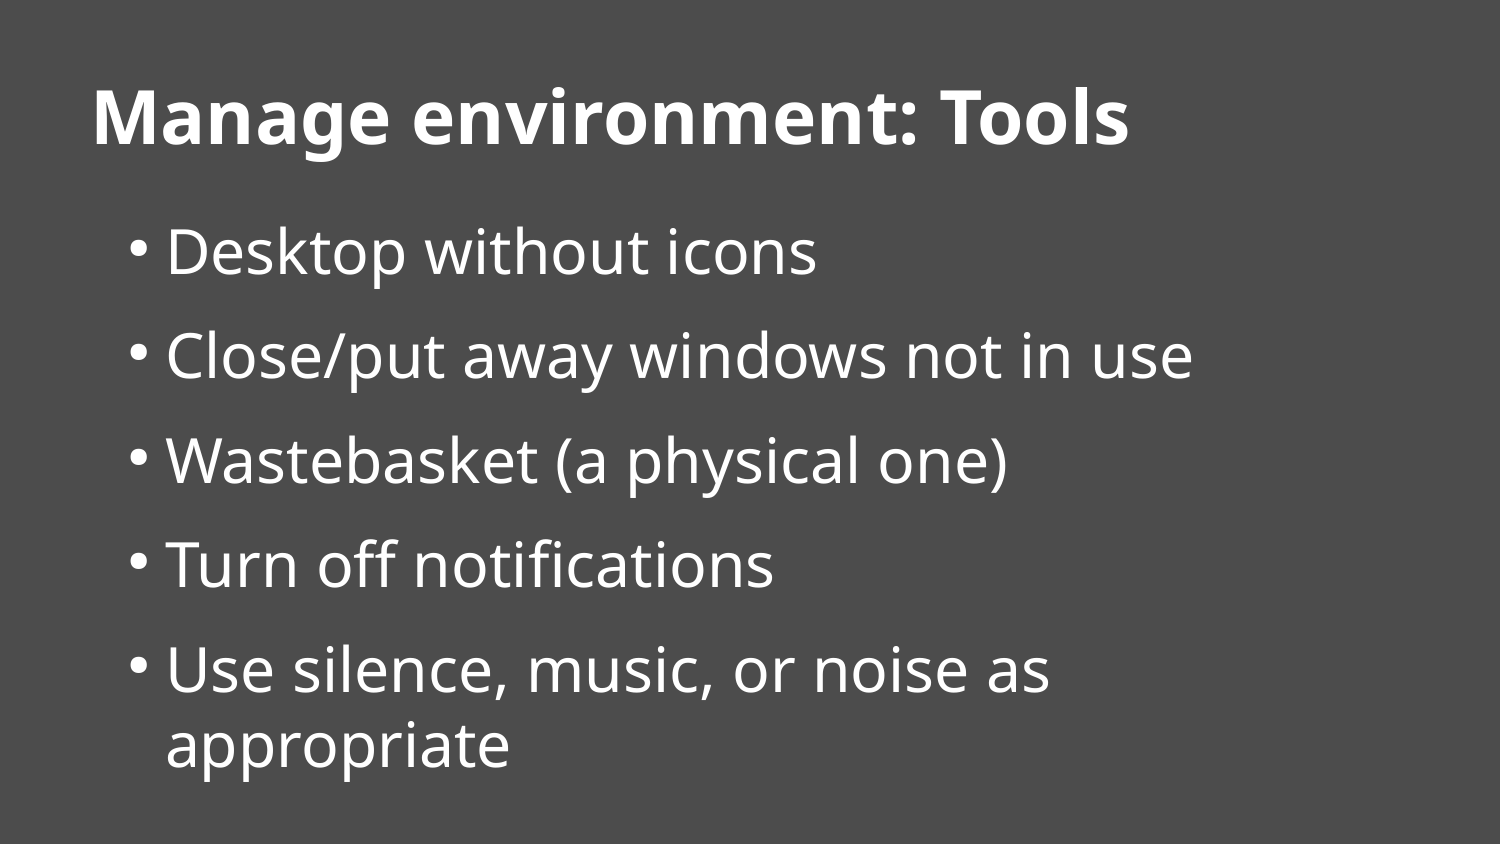

# Manage environment: Tools
Desktop without icons
Close/put away windows not in use
Wastebasket (a physical one)
Turn off notifications
Use silence, music, or noise as appropriate